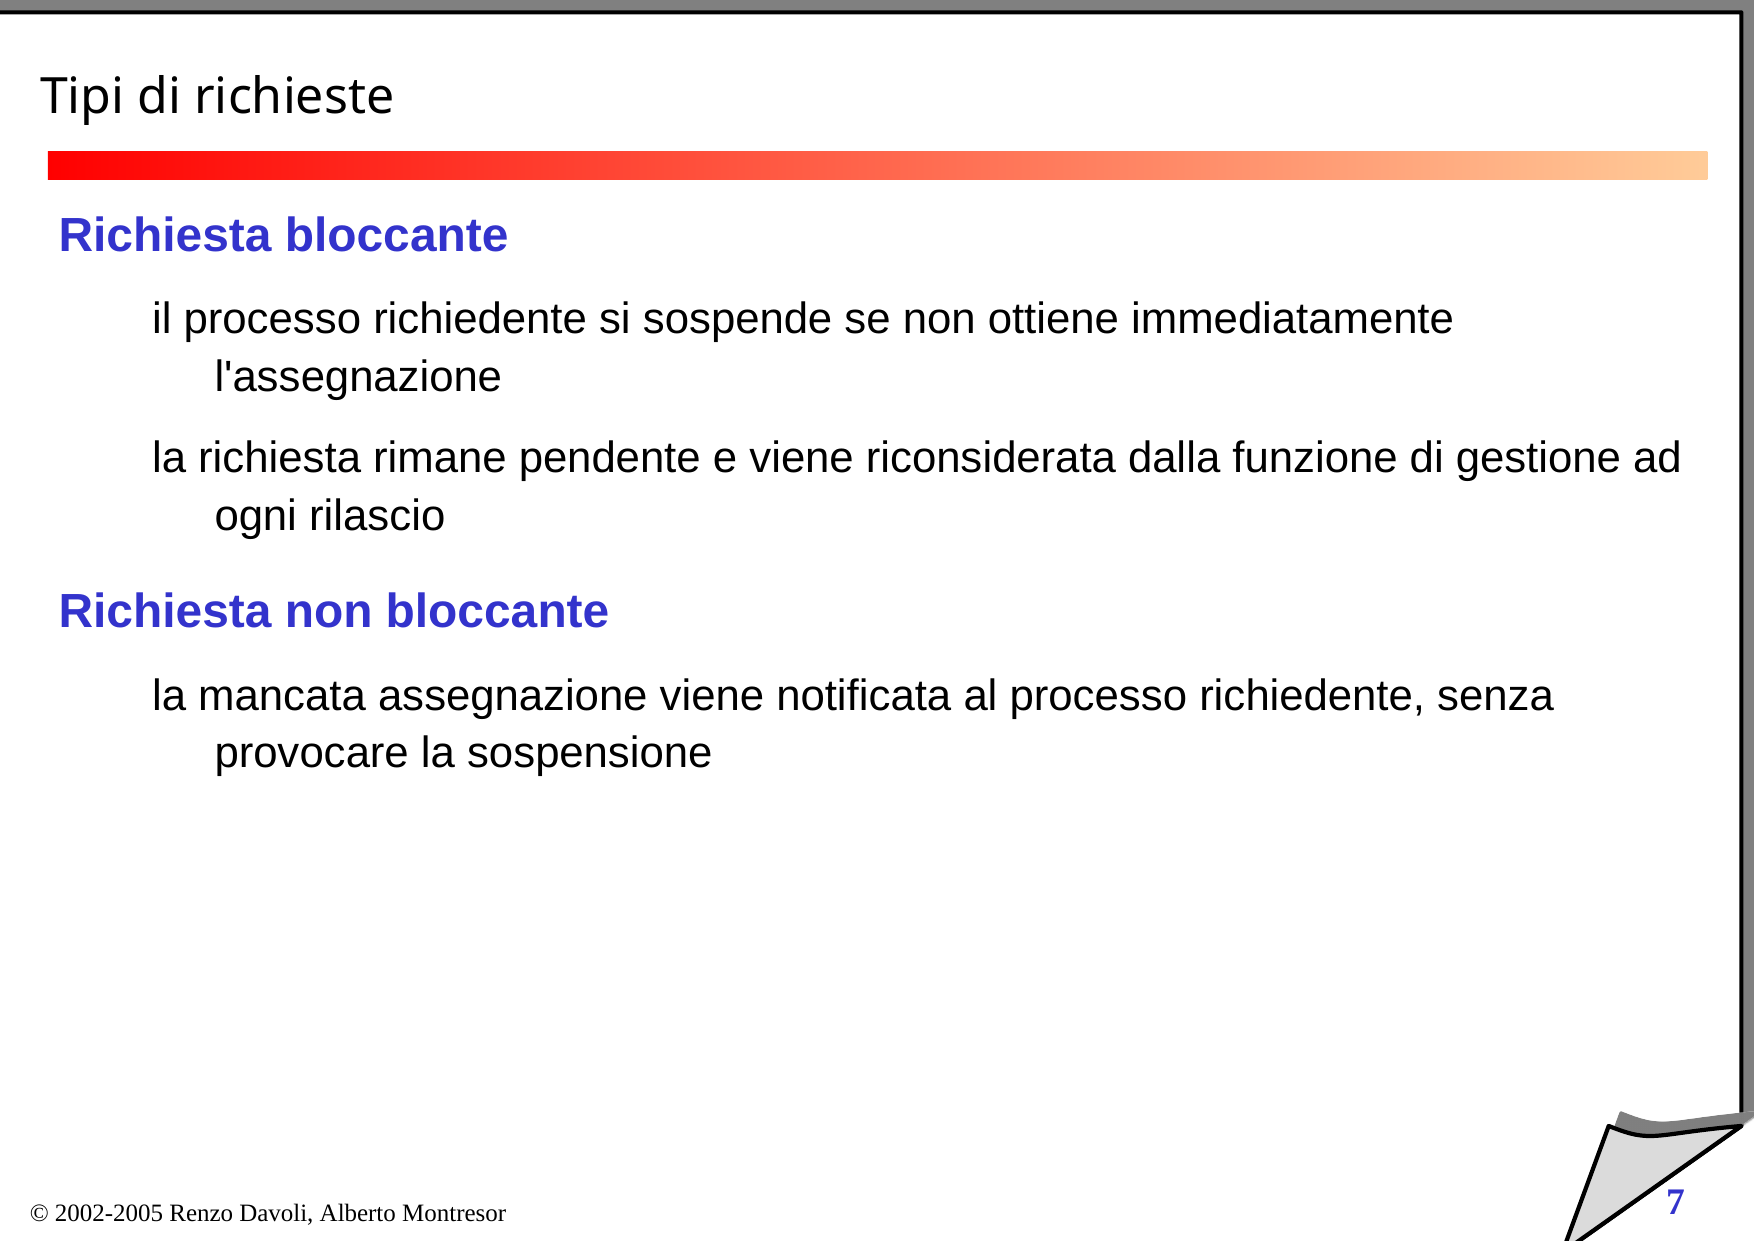

# Tipi di richieste
Richiesta bloccante
il processo richiedente si sospende se non ottiene immediatamente l'assegnazione
la richiesta rimane pendente e viene riconsiderata dalla funzione di gestione ad ogni rilascio
Richiesta non bloccante
la mancata assegnazione viene notificata al processo richiedente, senza provocare la sospensione